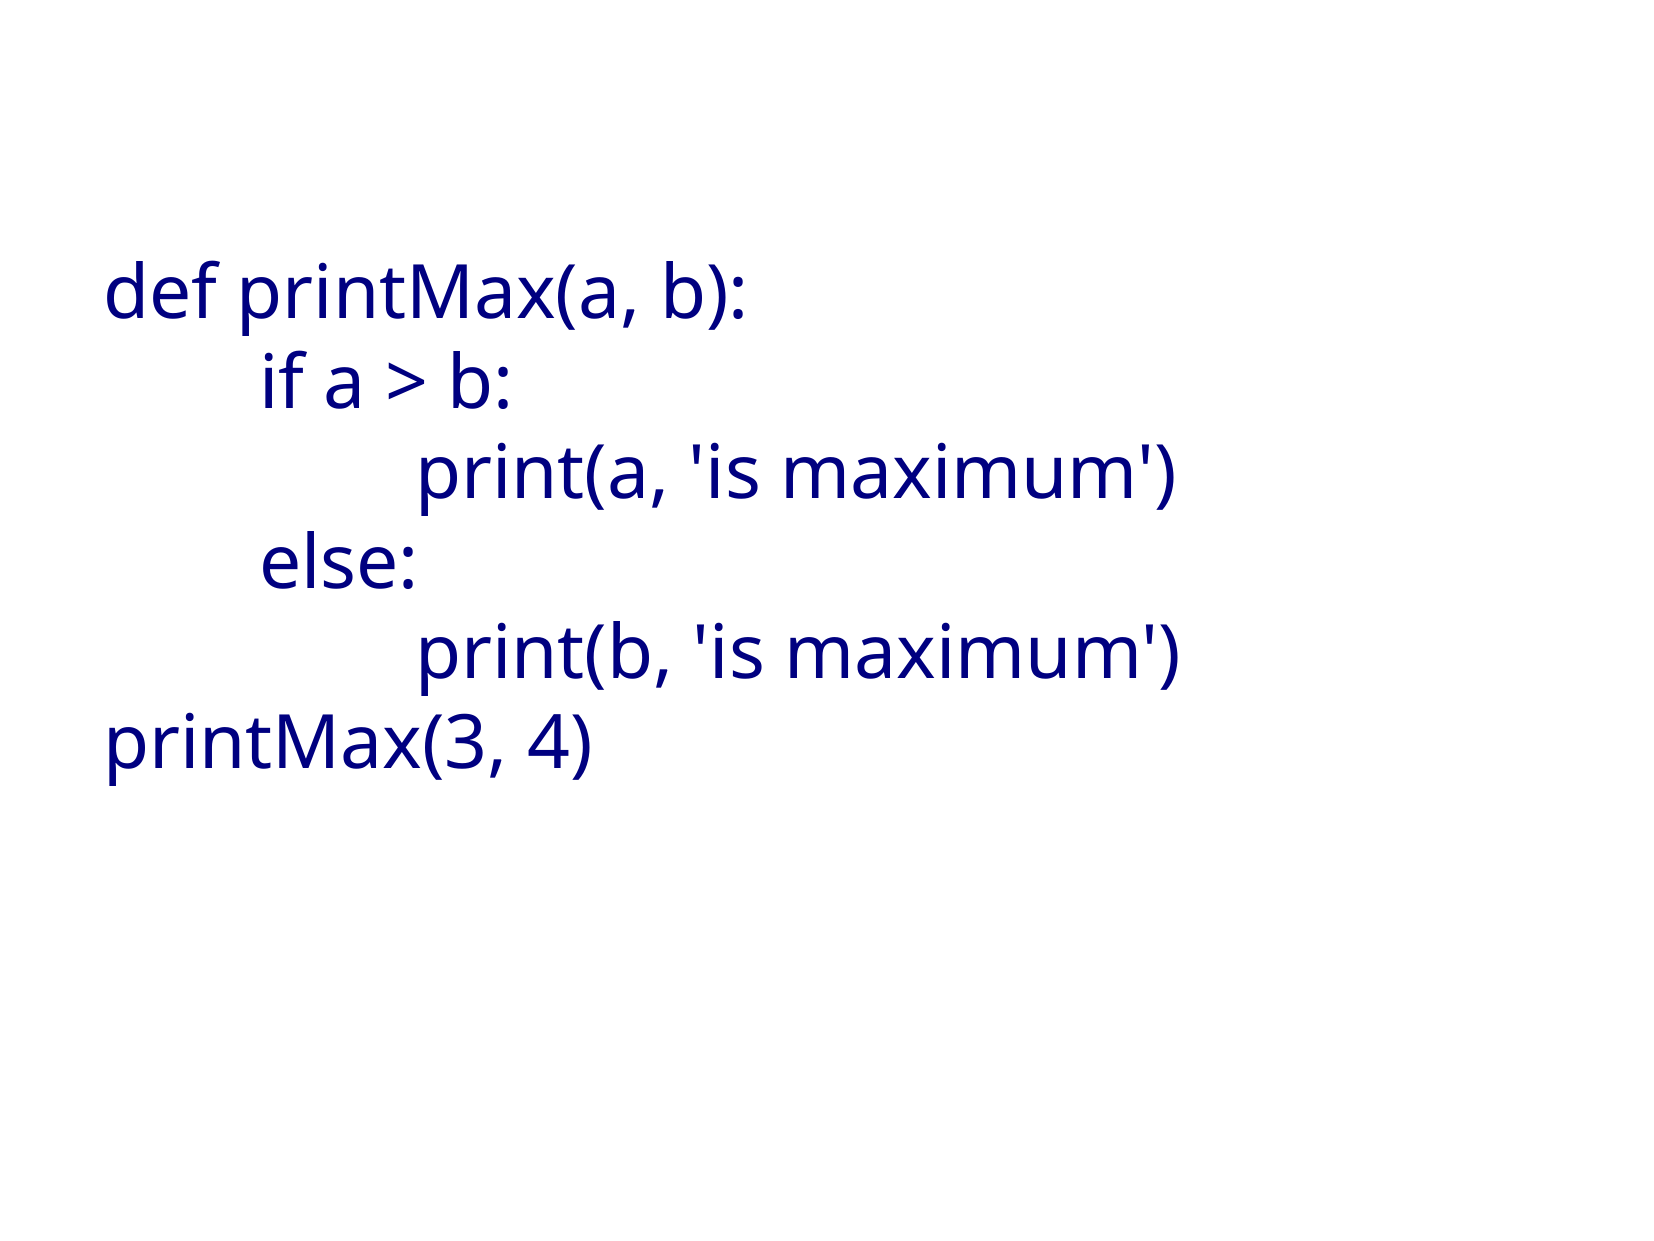

def printMax(a, b):
 if a > b:
 print(a, 'is maximum')
 else:
 print(b, 'is maximum')
printMax(3, 4)